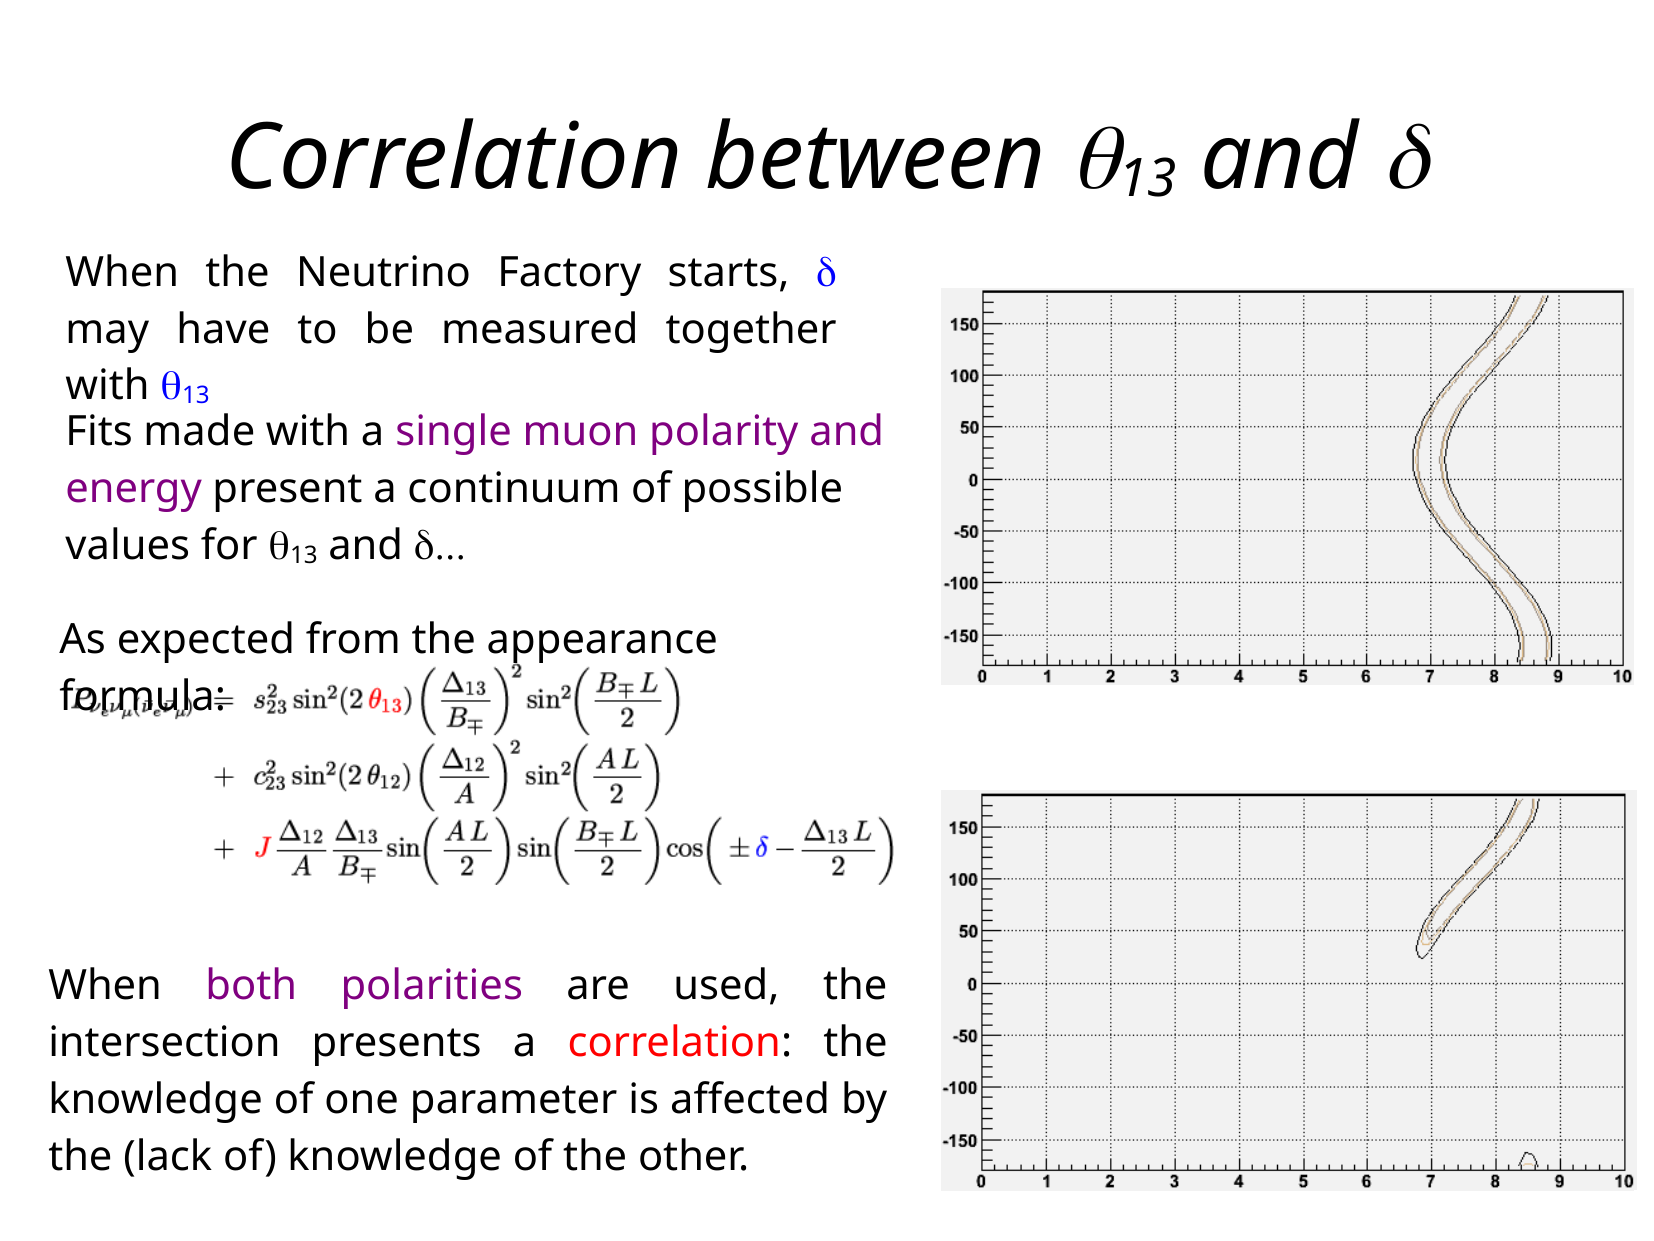

# Correlation between q13 and d
When the Neutrino Factory starts, d may have to be measured together with q13
Fits made with a single muon polarity and energy present a continuum of possible values for q13 and d...
As expected from the appearance formula:
When both polarities are used, the intersection presents a correlation: the knowledge of one parameter is affected by the (lack of) knowledge of the other.
21